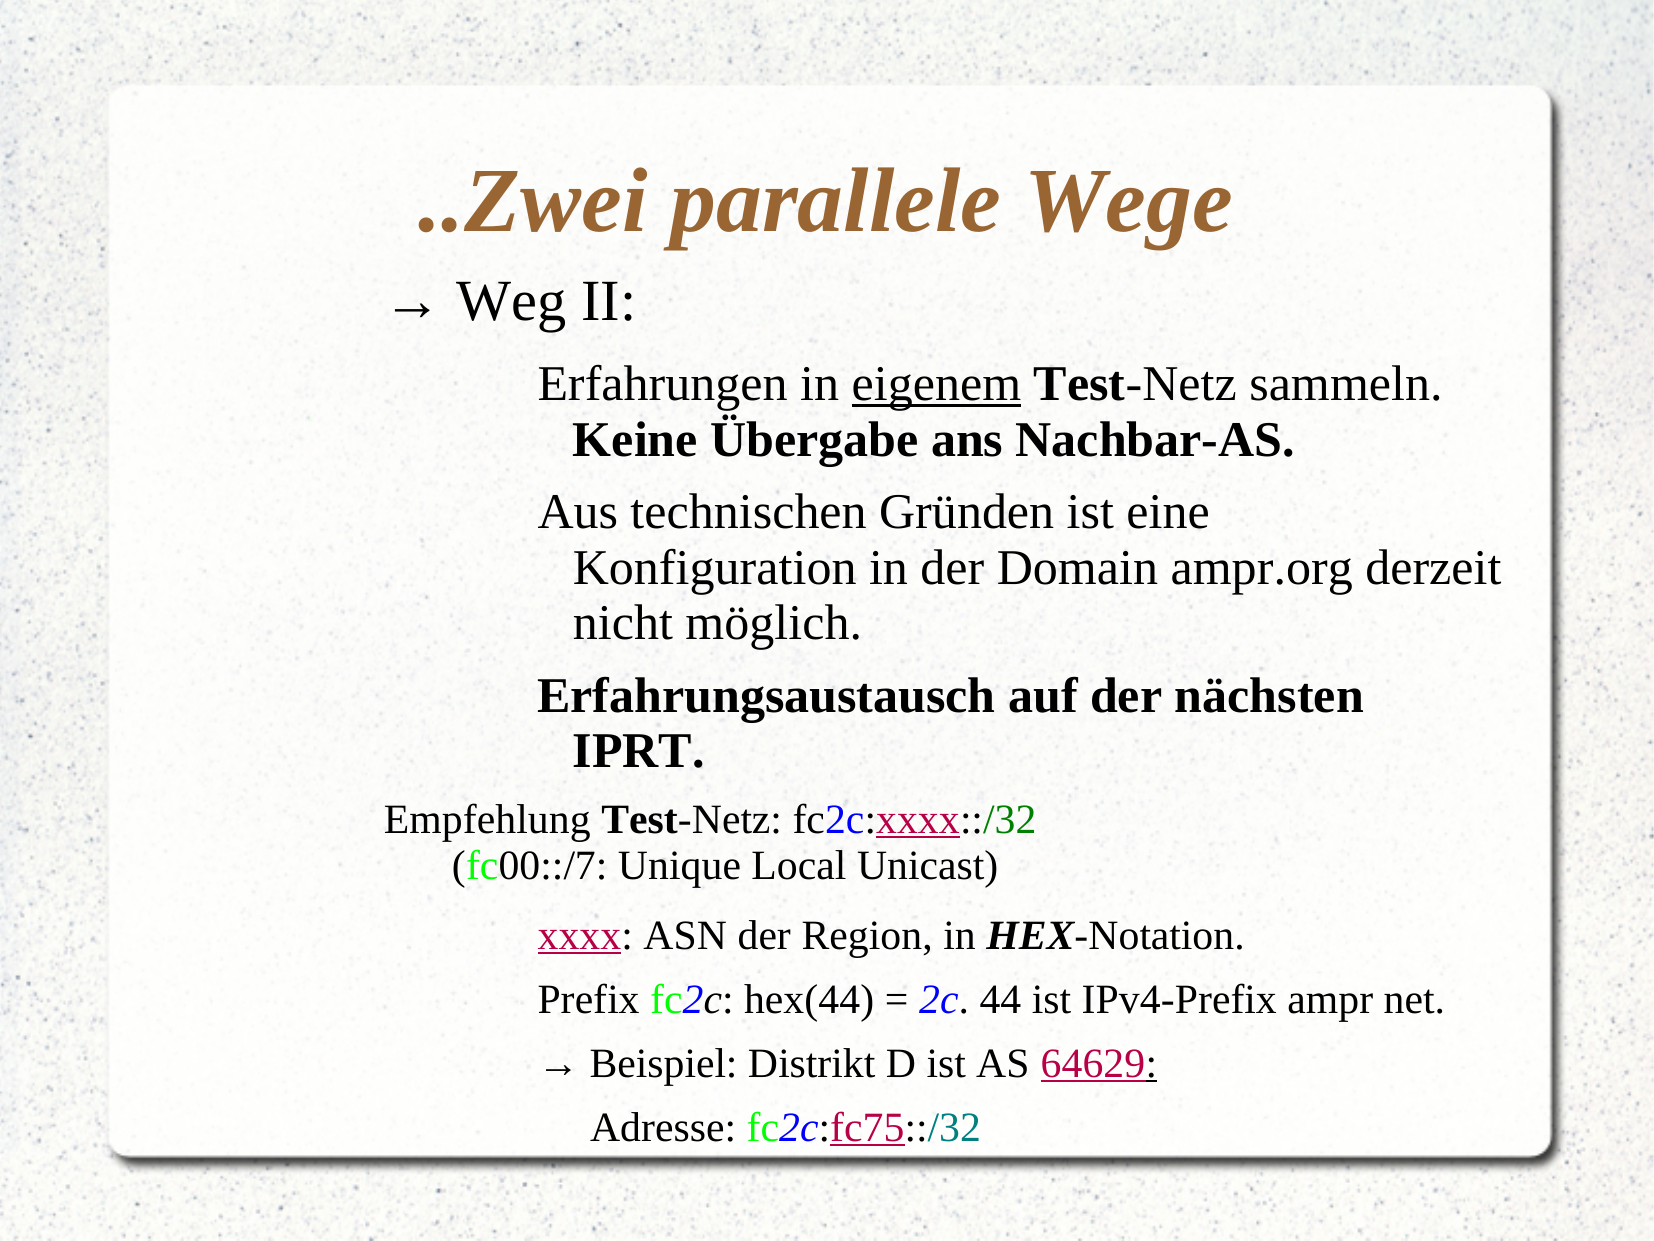

# ..Zwei parallele Wege
→ Weg II:
Erfahrungen in eigenem Test-Netz sammeln. Keine Übergabe ans Nachbar-AS.
Aus technischen Gründen ist eine Konfiguration in der Domain ampr.org derzeit nicht möglich.
Erfahrungsaustausch auf der nächsten IPRT.
Empfehlung Test-Netz: fc2c:xxxx::/32
 (fc00::/7: Unique Local Unicast)
xxxx: ASN der Region, in HEX-Notation.
Prefix fc2c: hex(44) = 2c. 44 ist IPv4-Prefix ampr net.
→ Beispiel: Distrikt D ist AS 64629:
 Adresse: fc2c:fc75::/32